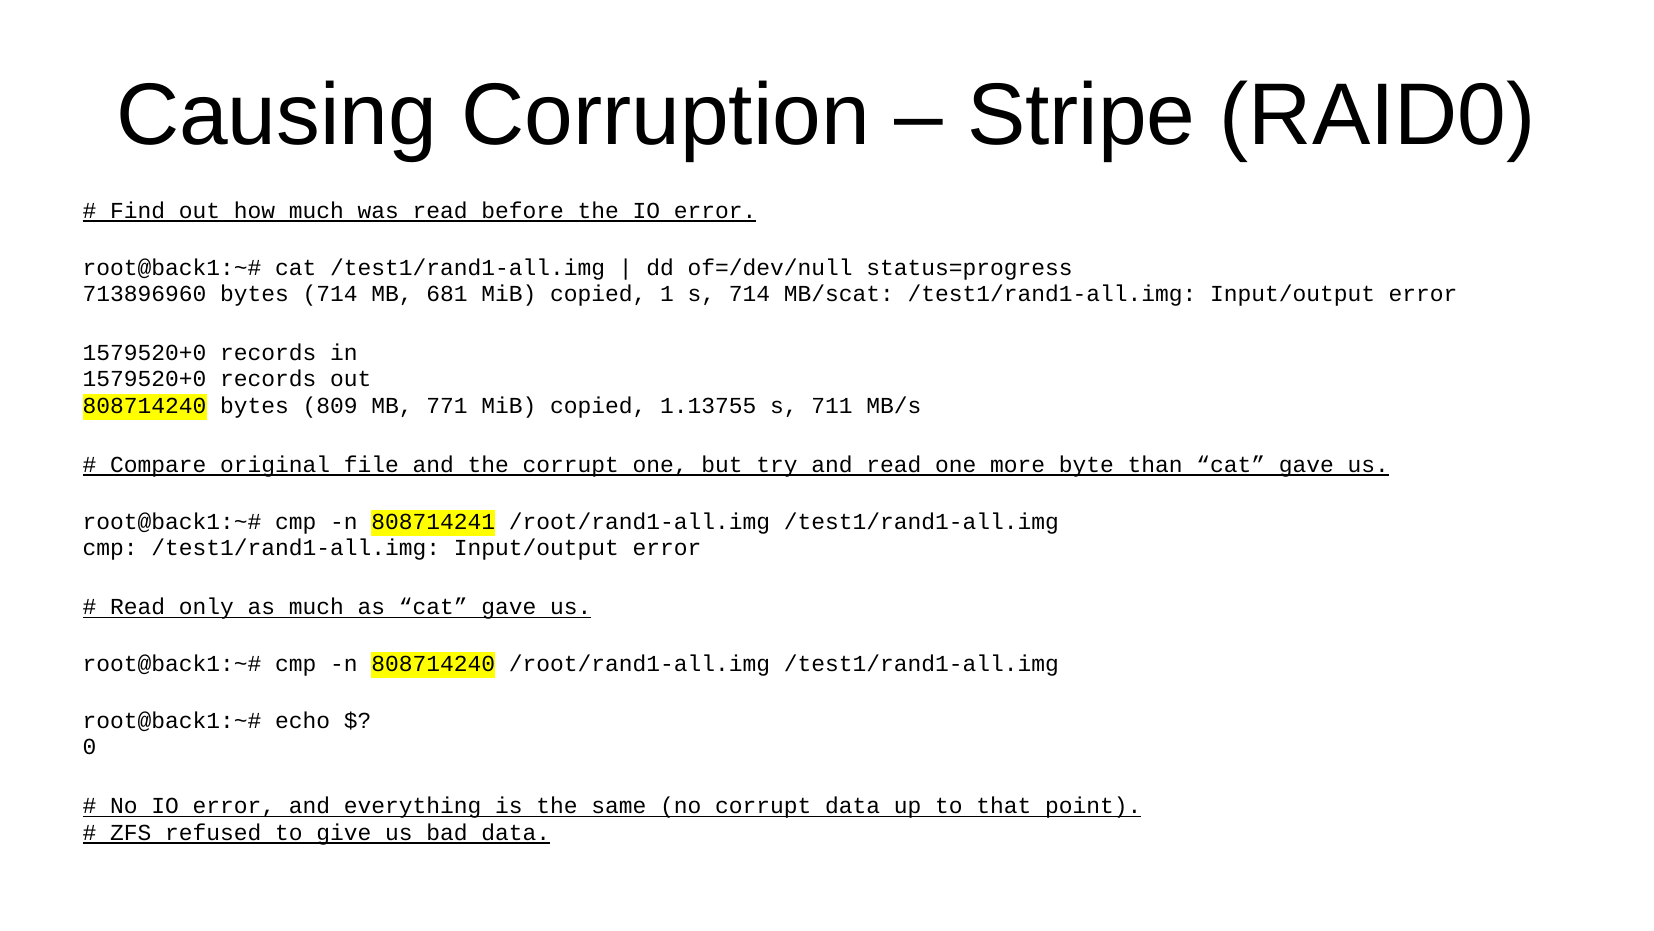

# Causing Corruption – Stripe (RAID0)
# Find out how much was read before the IO error.
root@back1:~# cat /test1/rand1-all.img | dd of=/dev/null status=progress
713896960 bytes (714 MB, 681 MiB) copied, 1 s, 714 MB/scat: /test1/rand1-all.img: Input/output error
1579520+0 records in
1579520+0 records out
808714240 bytes (809 MB, 771 MiB) copied, 1.13755 s, 711 MB/s
# Compare original file and the corrupt one, but try and read one more byte than “cat” gave us.
root@back1:~# cmp -n 808714241 /root/rand1-all.img /test1/rand1-all.img
cmp: /test1/rand1-all.img: Input/output error
# Read only as much as “cat” gave us.
root@back1:~# cmp -n 808714240 /root/rand1-all.img /test1/rand1-all.img
root@back1:~# echo $?
0
# No IO error, and everything is the same (no corrupt data up to that point).
# ZFS refused to give us bad data.